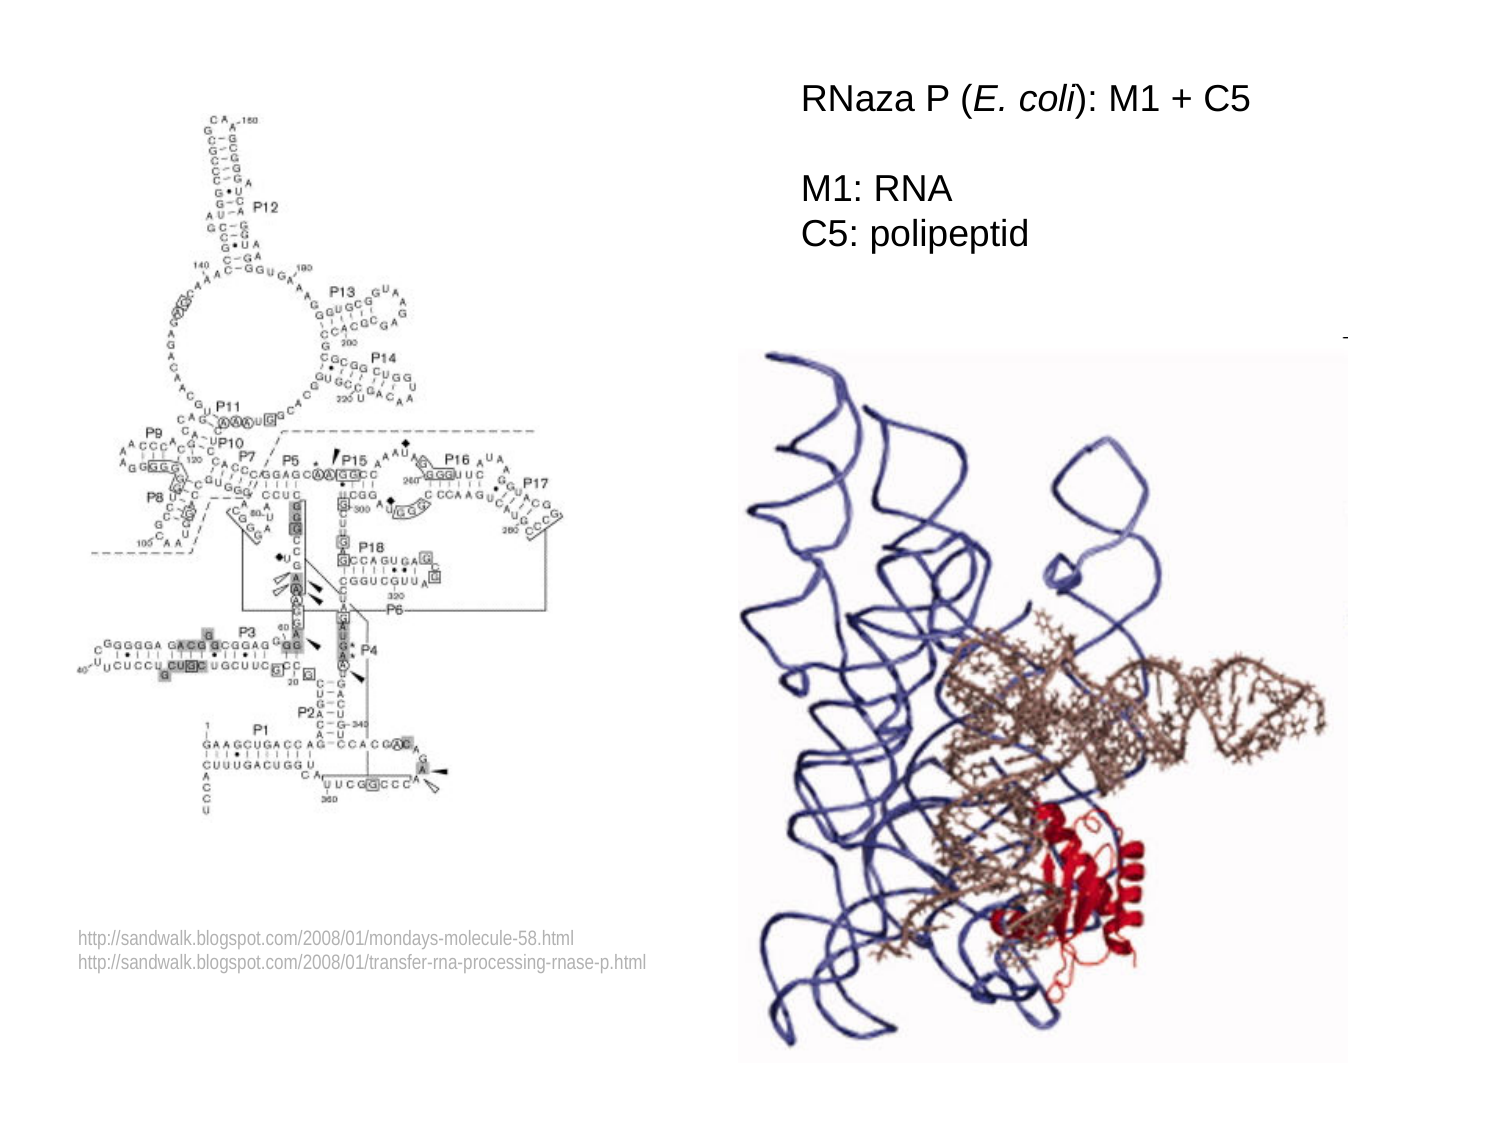

RNaza P (E. coli): M1 + C5
M1: RNA
C5: polipeptid
http://sandwalk.blogspot.com/2008/01/mondays-molecule-58.html
http://sandwalk.blogspot.com/2008/01/transfer-rna-processing-rnase-p.html